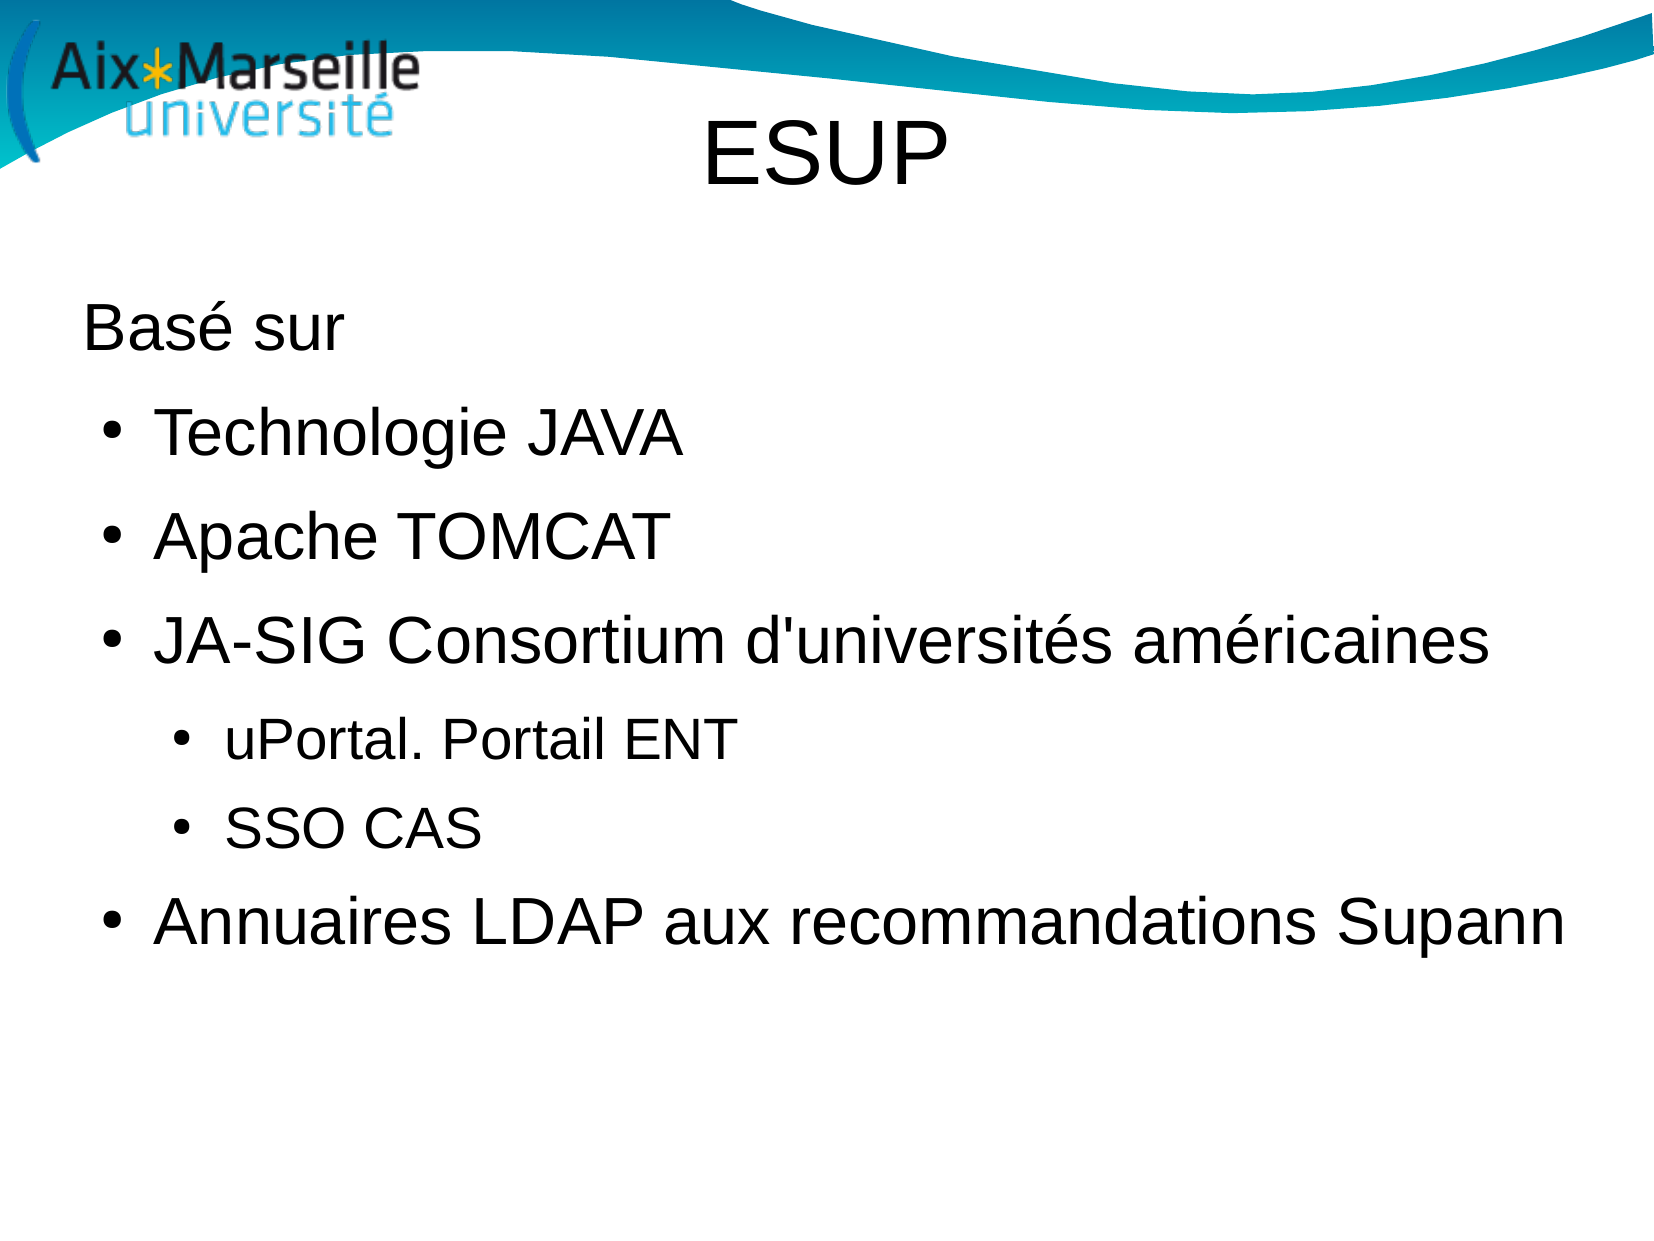

# ESUP
Basé sur
Technologie JAVA
Apache TOMCAT
JA-SIG Consortium d'universités américaines
uPortal. Portail ENT
SSO CAS
Annuaires LDAP aux recommandations Supann